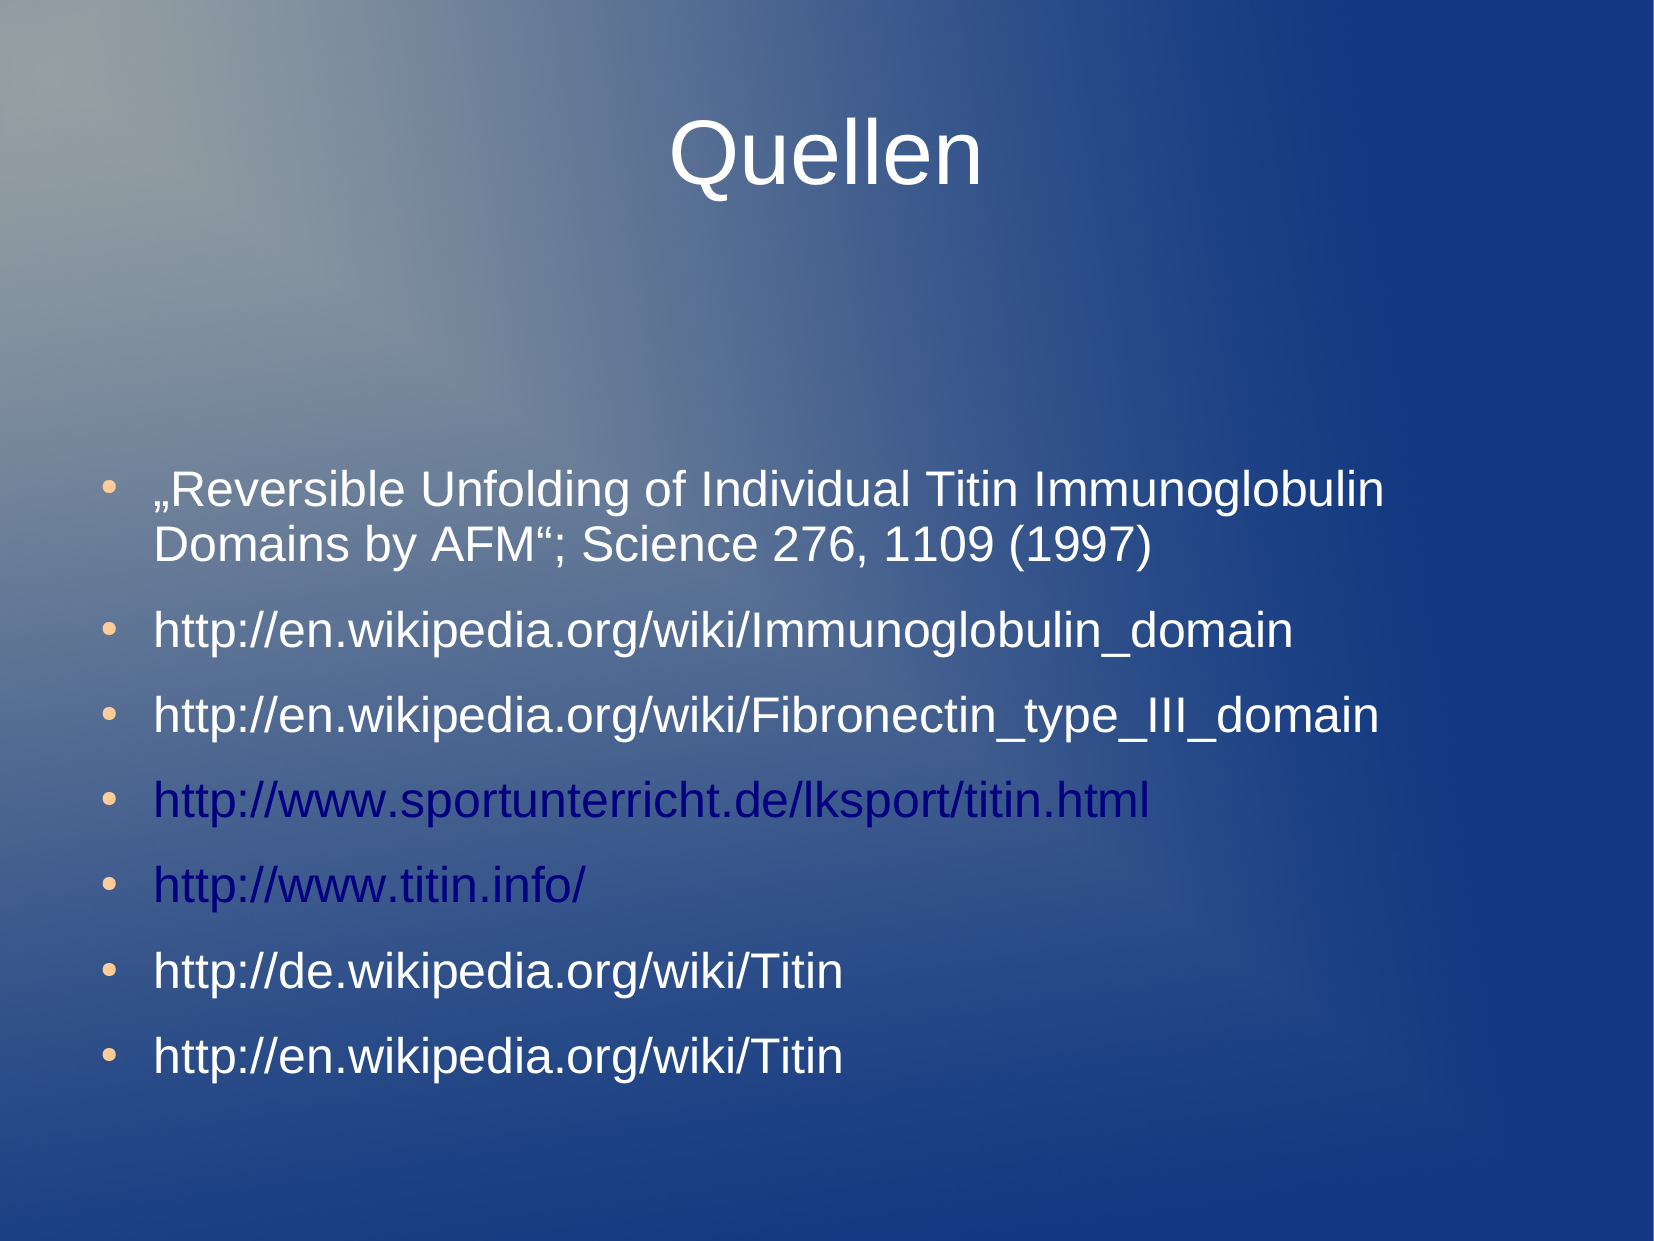

# Quellen
„Reversible Unfolding of Individual Titin Immunoglobulin Domains by AFM“; Science 276, 1109 (1997)
http://en.wikipedia.org/wiki/Immunoglobulin_domain
http://en.wikipedia.org/wiki/Fibronectin_type_III_domain
http://www.sportunterricht.de/lksport/titin.html
http://www.titin.info/
http://de.wikipedia.org/wiki/Titin
http://en.wikipedia.org/wiki/Titin